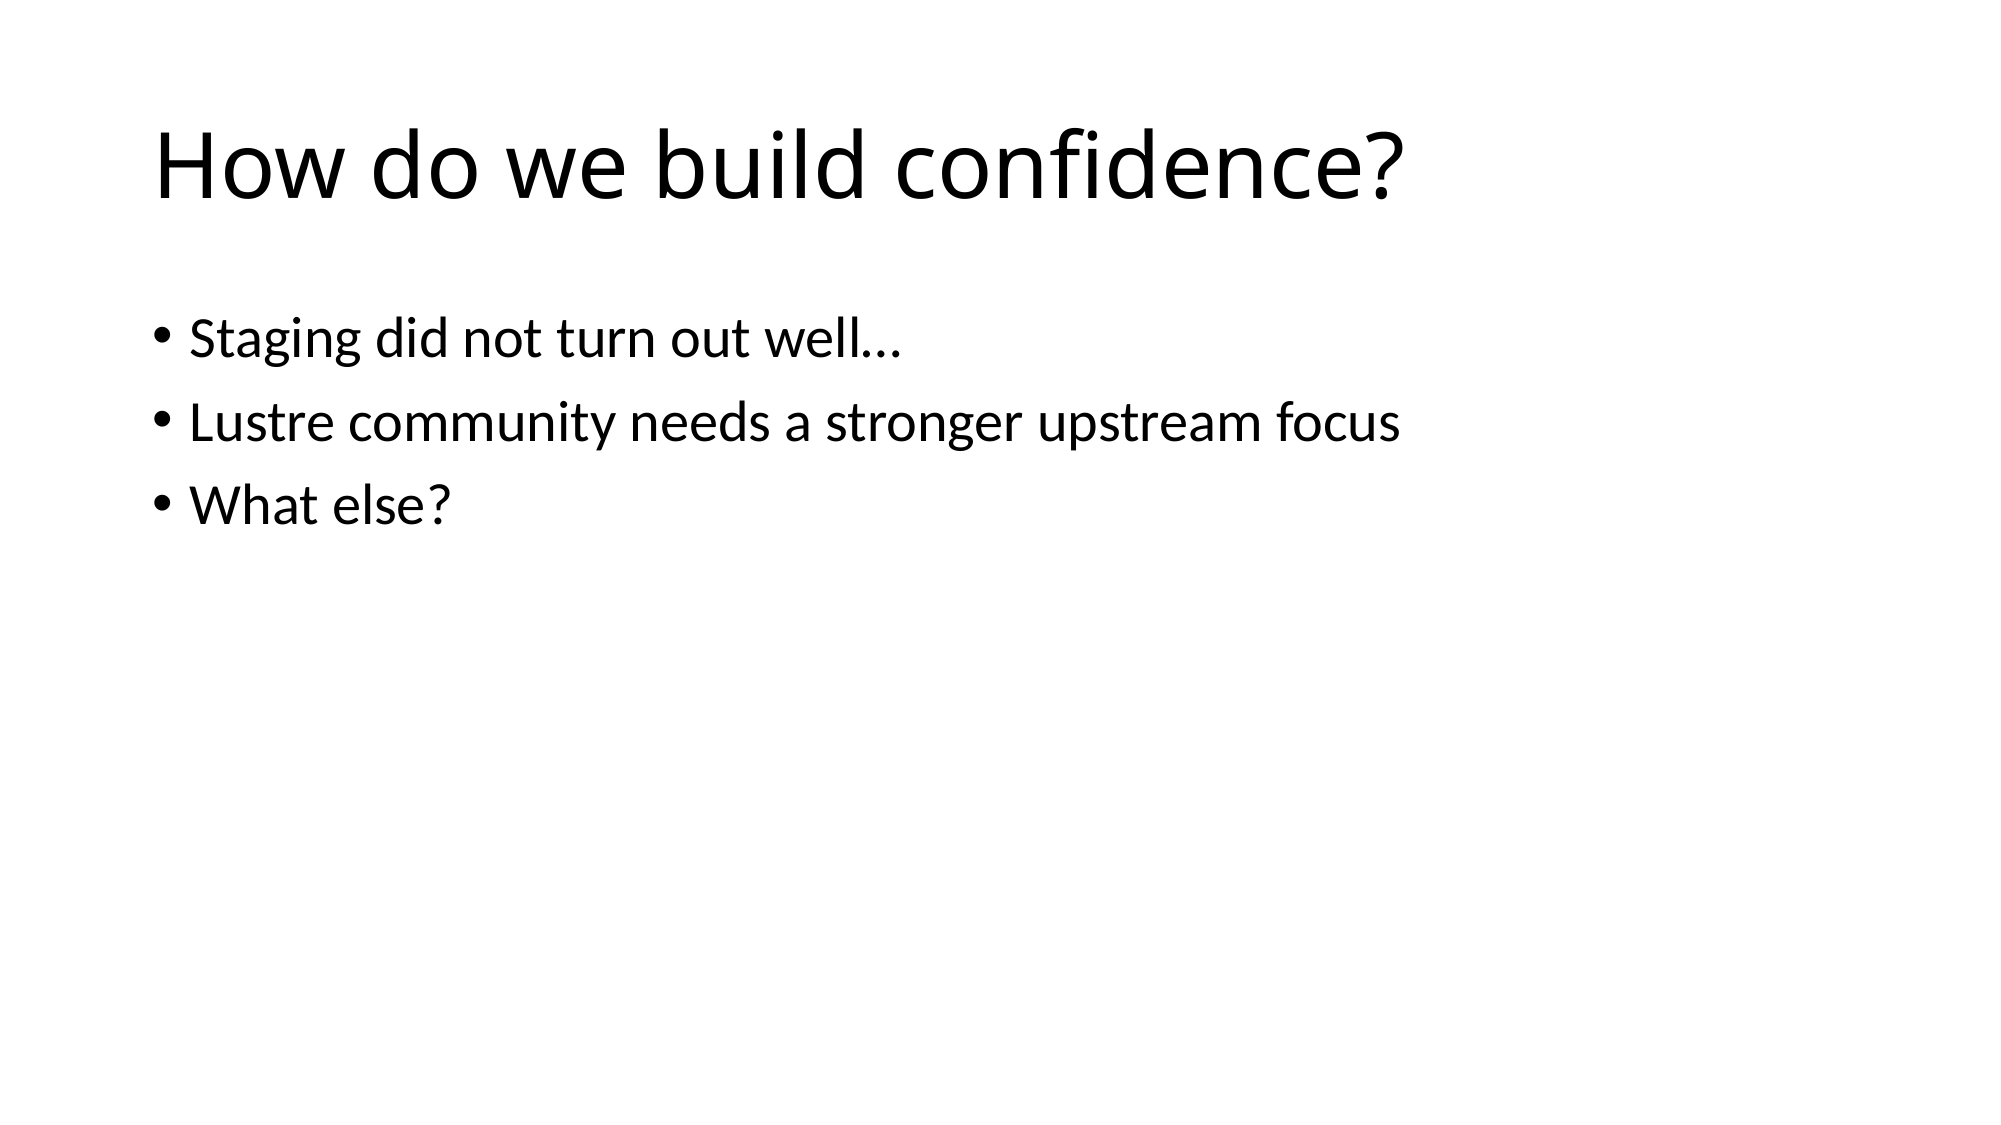

# How do we build confidence?
Staging did not turn out well…
Lustre community needs a stronger upstream focus
What else?